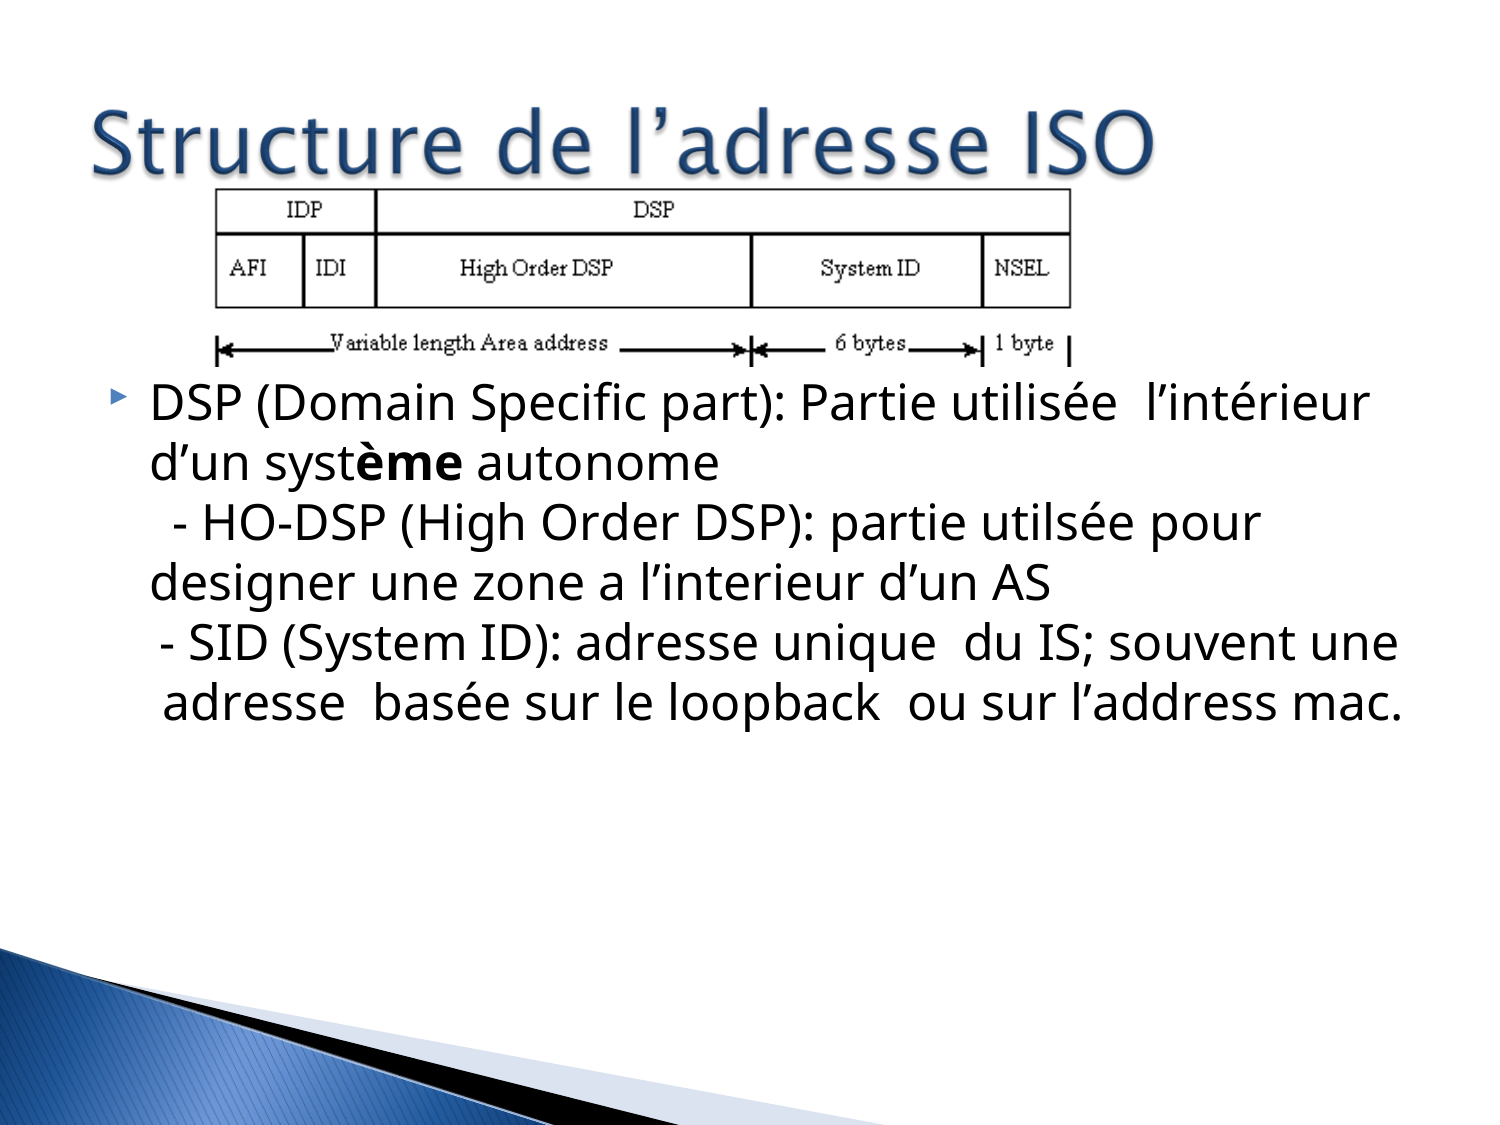

# DSP (Domain Specific part): Partie utilisée l’intérieur d’un système autonome
 - HO-DSP (High Order DSP): partie utilsée pour designer une zone a l’interieur d’un AS
 - SID (System ID): adresse unique du IS; souvent une adresse basée sur le loopback ou sur l’address mac.